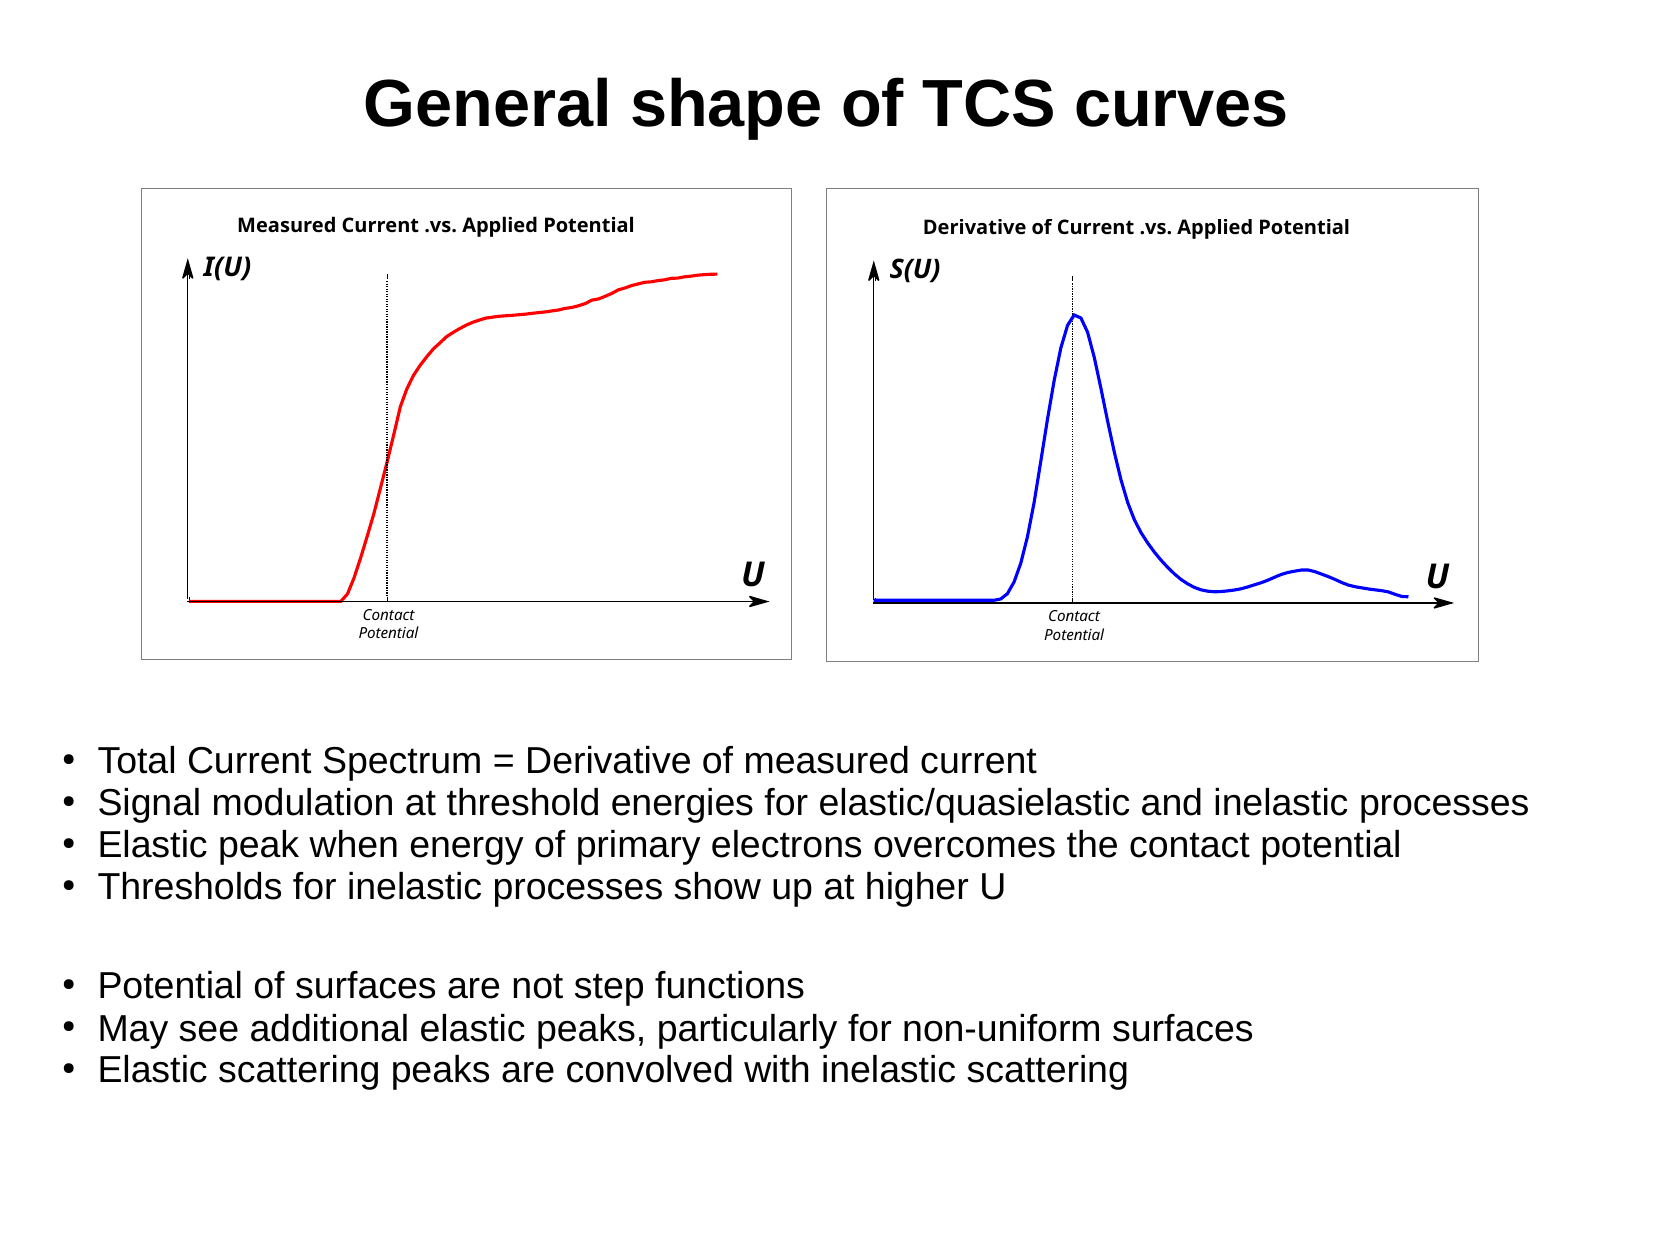

# General shape of TCS curves
Total Current Spectrum = Derivative of measured current
Signal modulation at threshold energies for elastic/quasielastic and inelastic processes
Elastic peak when energy of primary electrons overcomes the contact potential
Thresholds for inelastic processes show up at higher U
Potential of surfaces are not step functions
May see additional elastic peaks, particularly for non-uniform surfaces
Elastic scattering peaks are convolved with inelastic scattering